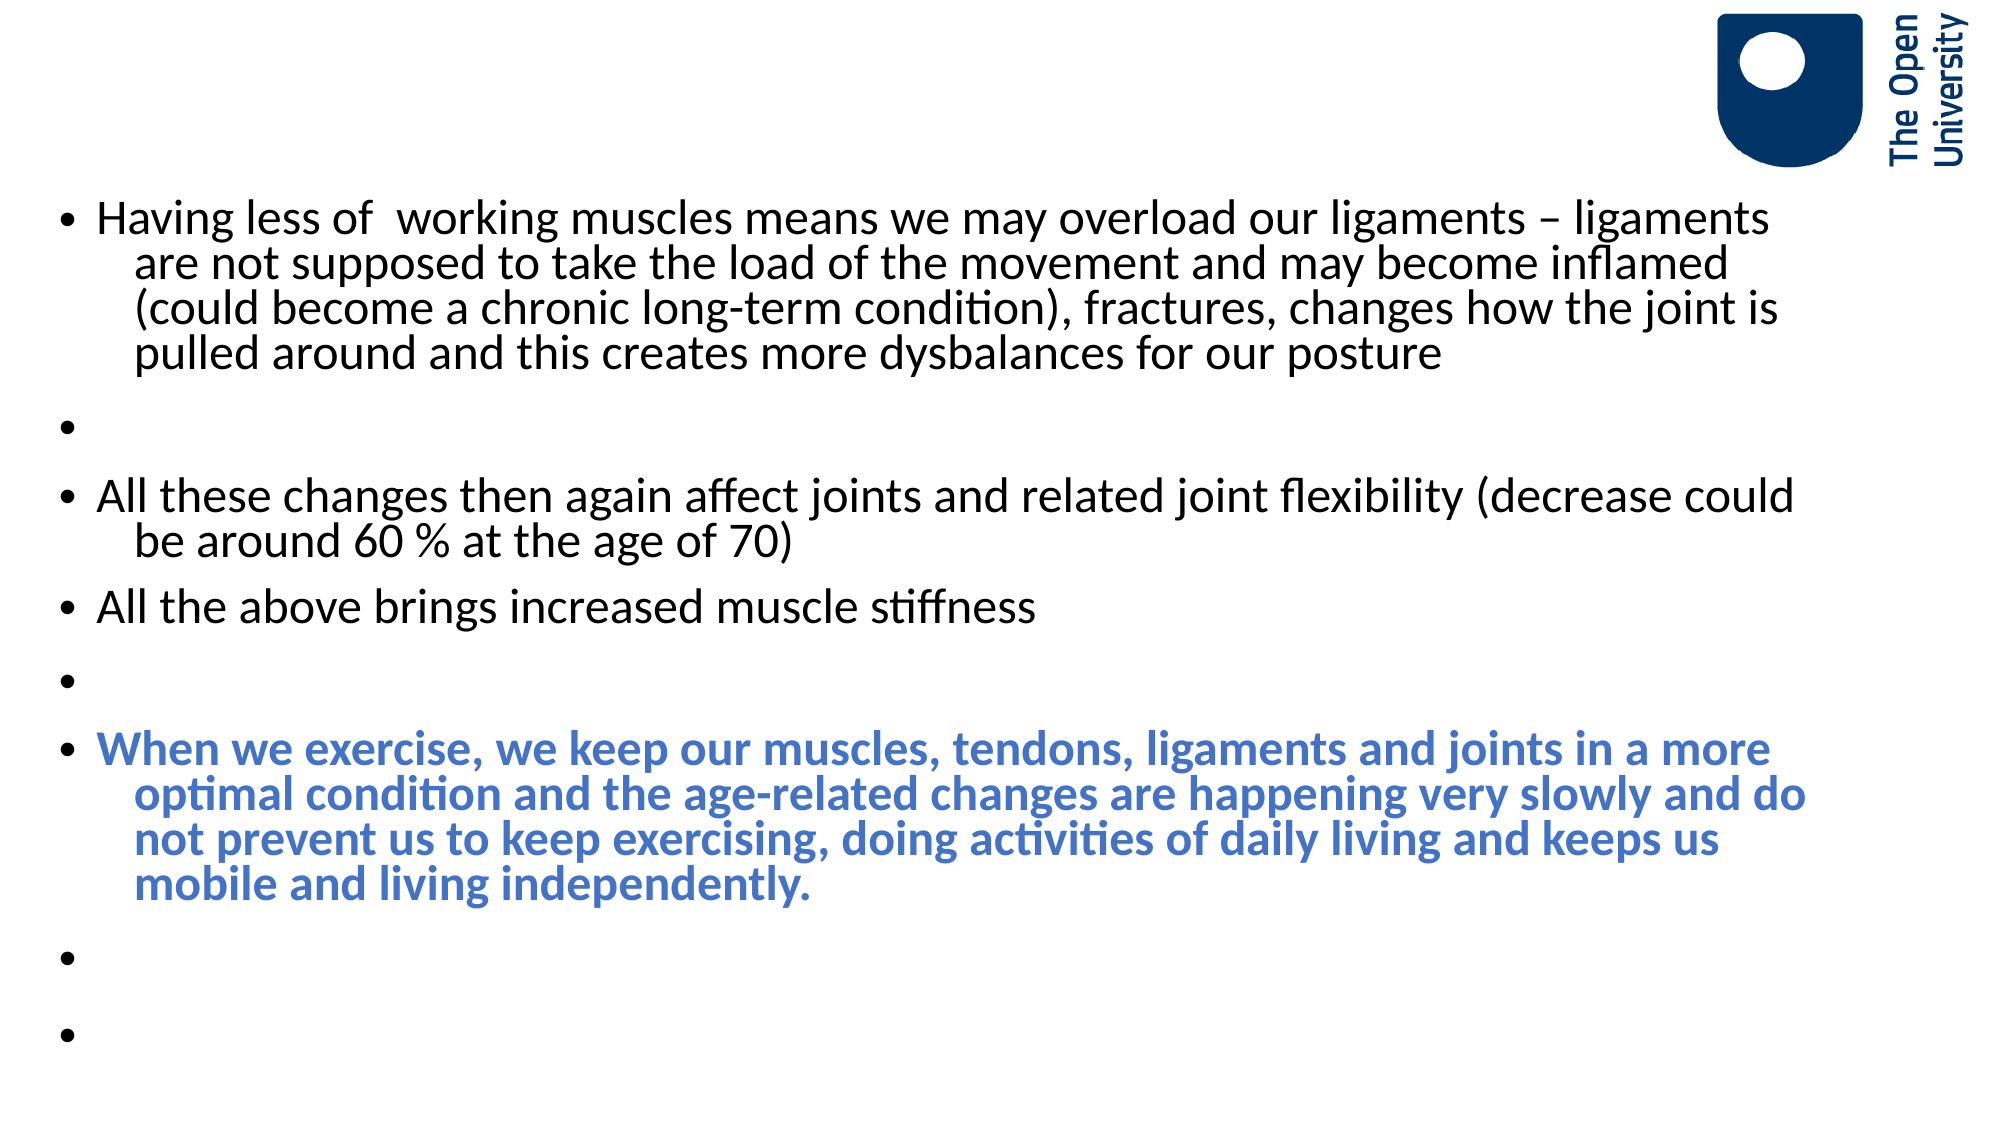

# Having less of working muscles means we may overload our ligaments – ligaments are not supposed to take the load of the movement and may become inflamed (could become a chronic long-term condition), fractures, changes how the joint is pulled around and this creates more dysbalances for our posture
All these changes then again affect joints and related joint flexibility (decrease could be around 60 % at the age of 70)
All the above brings increased muscle stiffness
When we exercise, we keep our muscles, tendons, ligaments and joints in a more optimal condition and the age-related changes are happening very slowly and do not prevent us to keep exercising, doing activities of daily living and keeps us mobile and living independently.